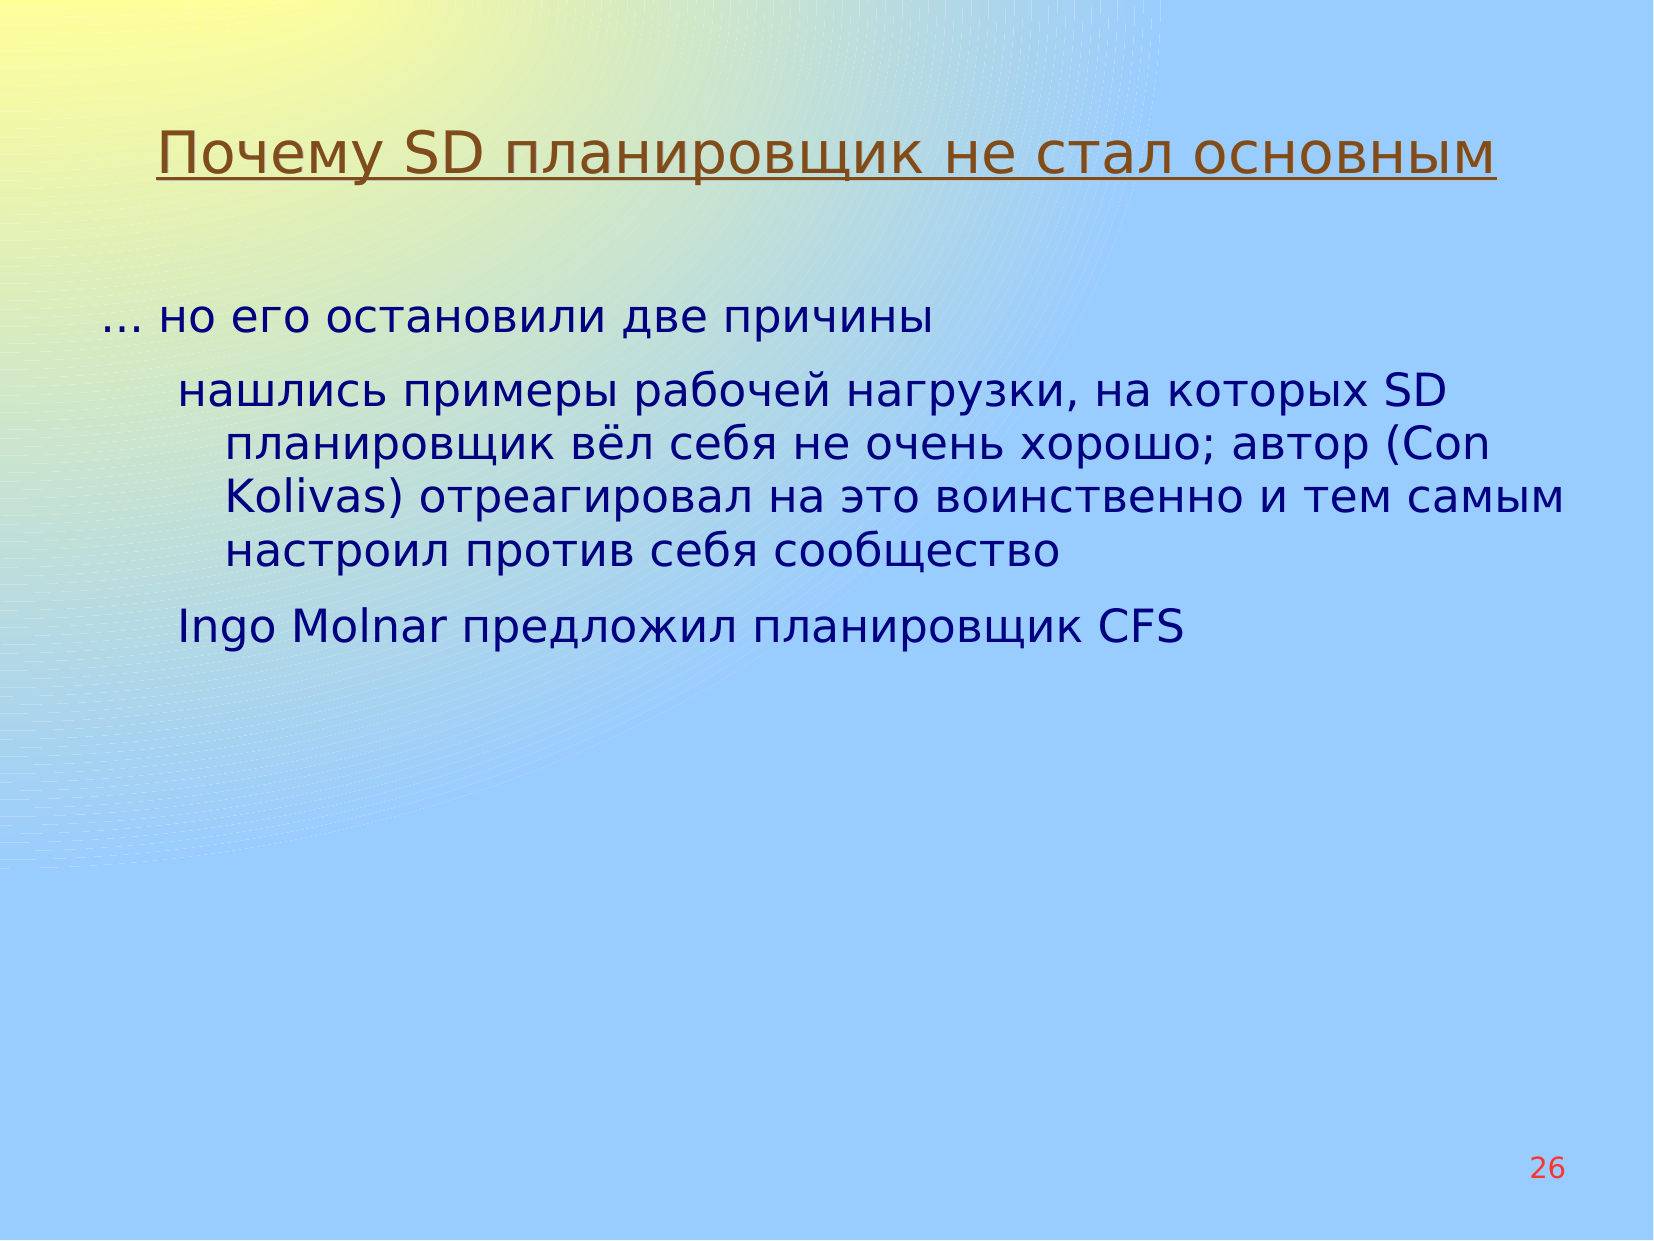

# Почему SD планировщик не стал основным
... но его остановили две причины
нашлись примеры рабочей нагрузки, на которых SD планировщик вёл себя не очень хорошо; автор (Con Kolivas) отреагировал на это воинственно и тем самым настроил против себя сообщество
Ingo Molnar предложил планировщик CFS
26